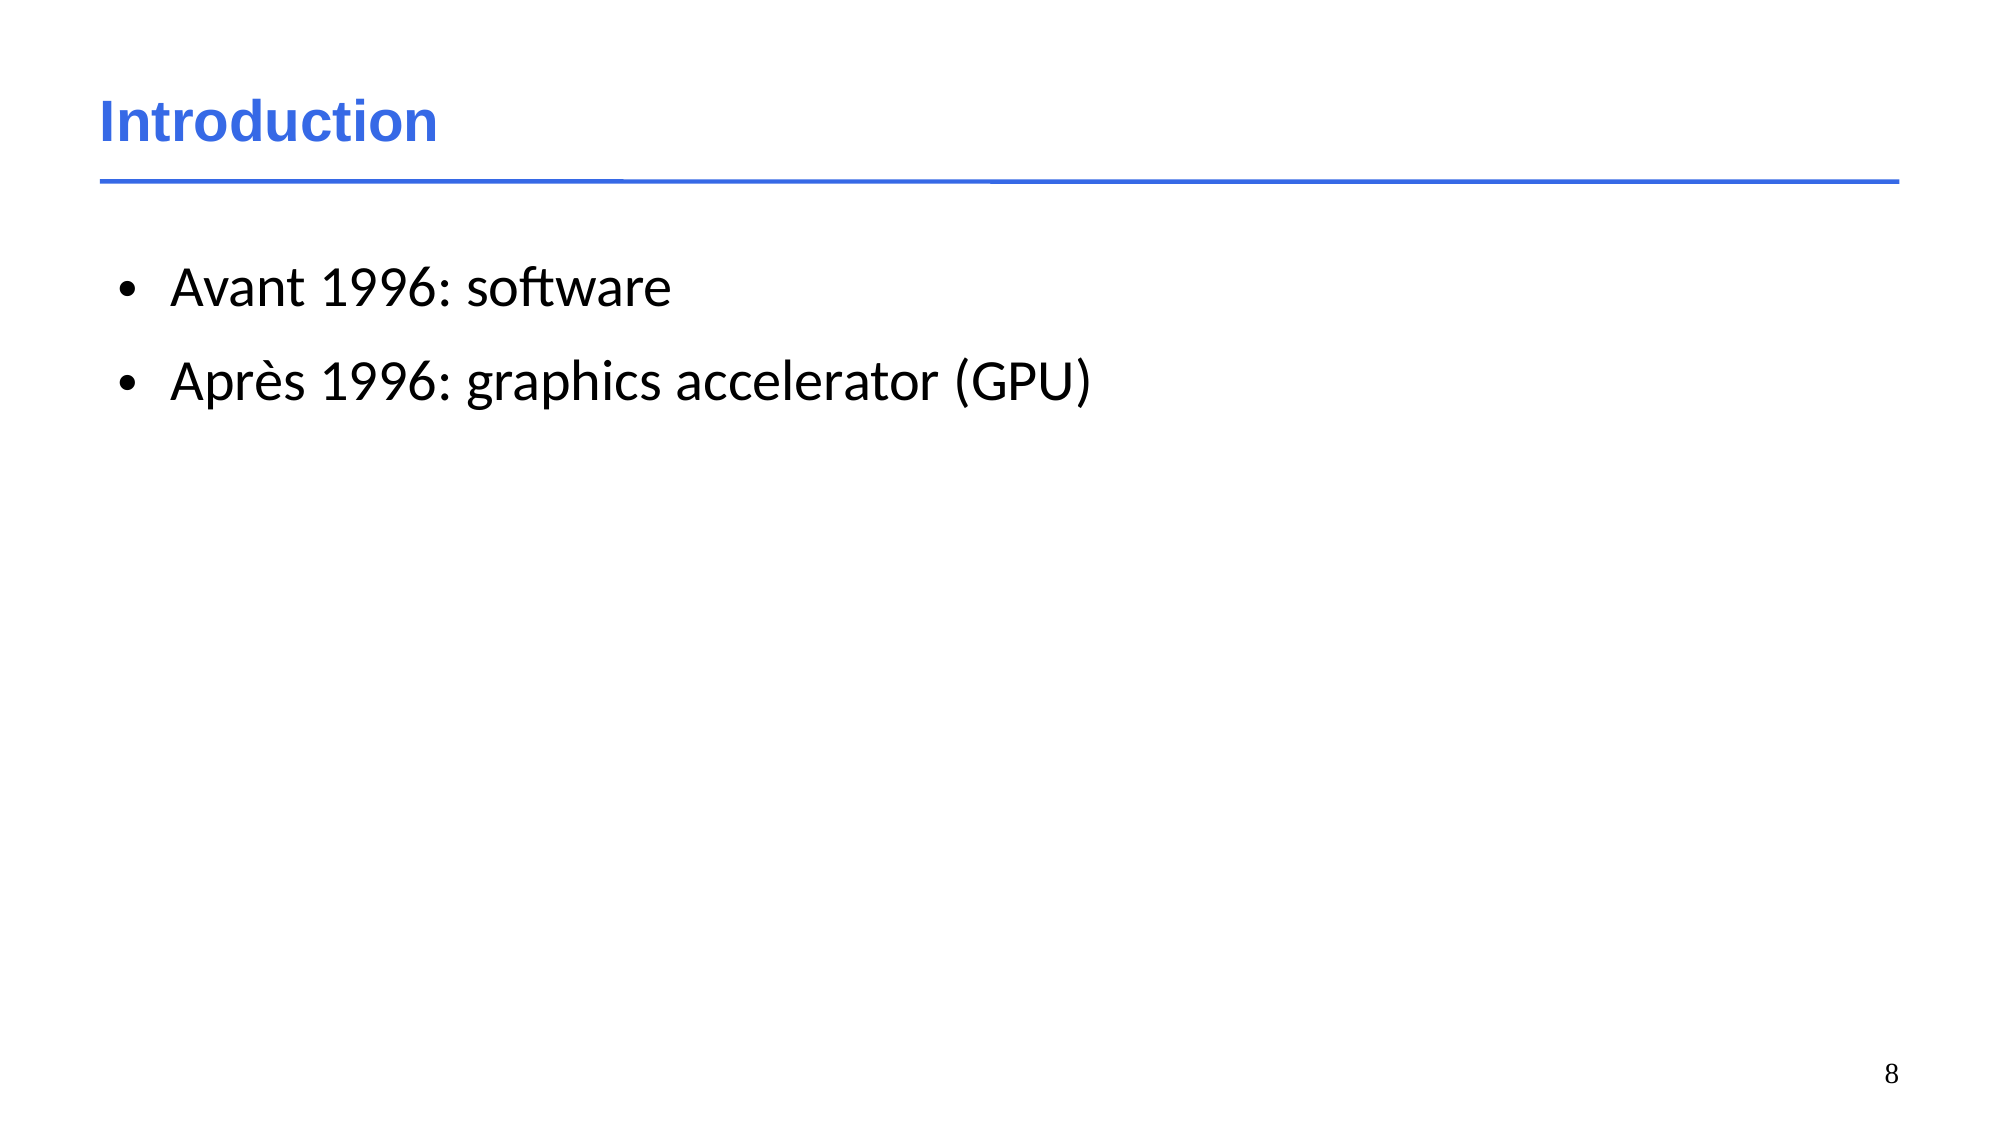

Introduction
# Avant 1996: software
Après 1996: graphics accelerator (GPU)
8